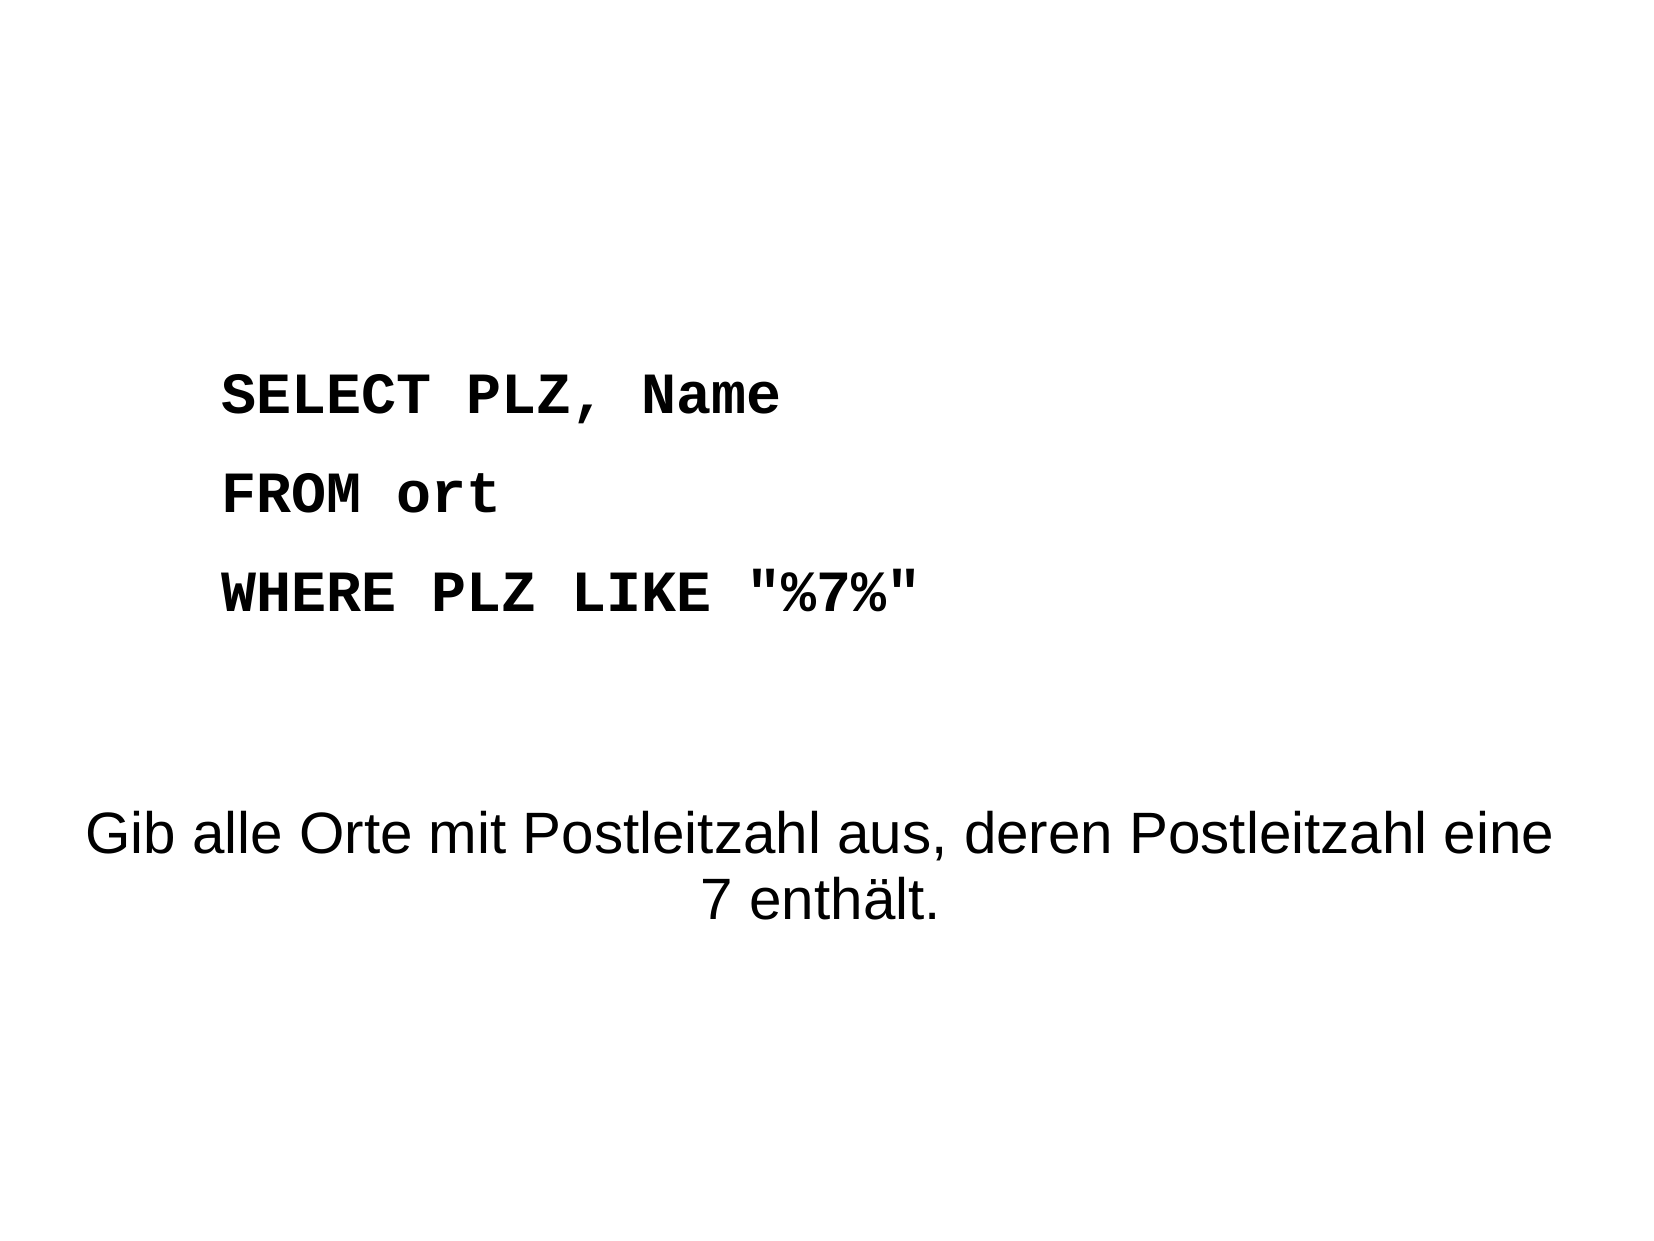

SELECT PLZ, Name
FROM ort
WHERE PLZ LIKE "%7%"
# Gib alle Orte mit Postleitzahl aus, deren Postleitzahl eine 7 enthält.